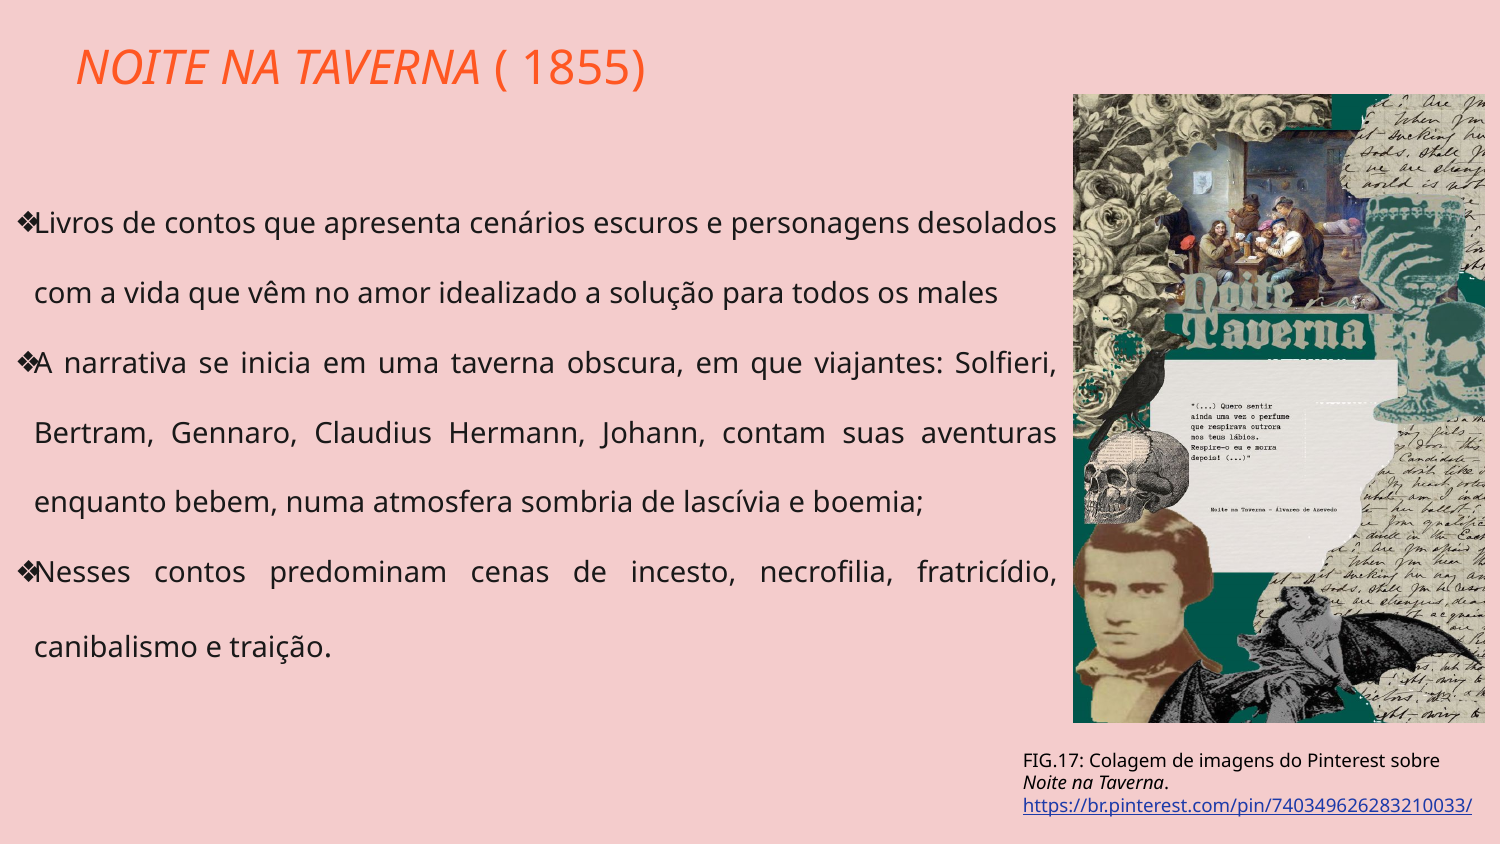

# NOITE NA TAVERNA ( 1855)
Livros de contos que apresenta cenários escuros e personagens desolados com a vida que vêm no amor idealizado a solução para todos os males
A narrativa se inicia em uma taverna obscura, em que viajantes: Solfieri, Bertram, Gennaro, Claudius Hermann, Johann, contam suas aventuras enquanto bebem, numa atmosfera sombria de lascívia e boemia;
Nesses contos predominam cenas de incesto, necrofilia, fratricídio, canibalismo e traição.
FIG.17: Colagem de imagens do Pinterest sobre Noite na Taverna. https://br.pinterest.com/pin/740349626283210033/